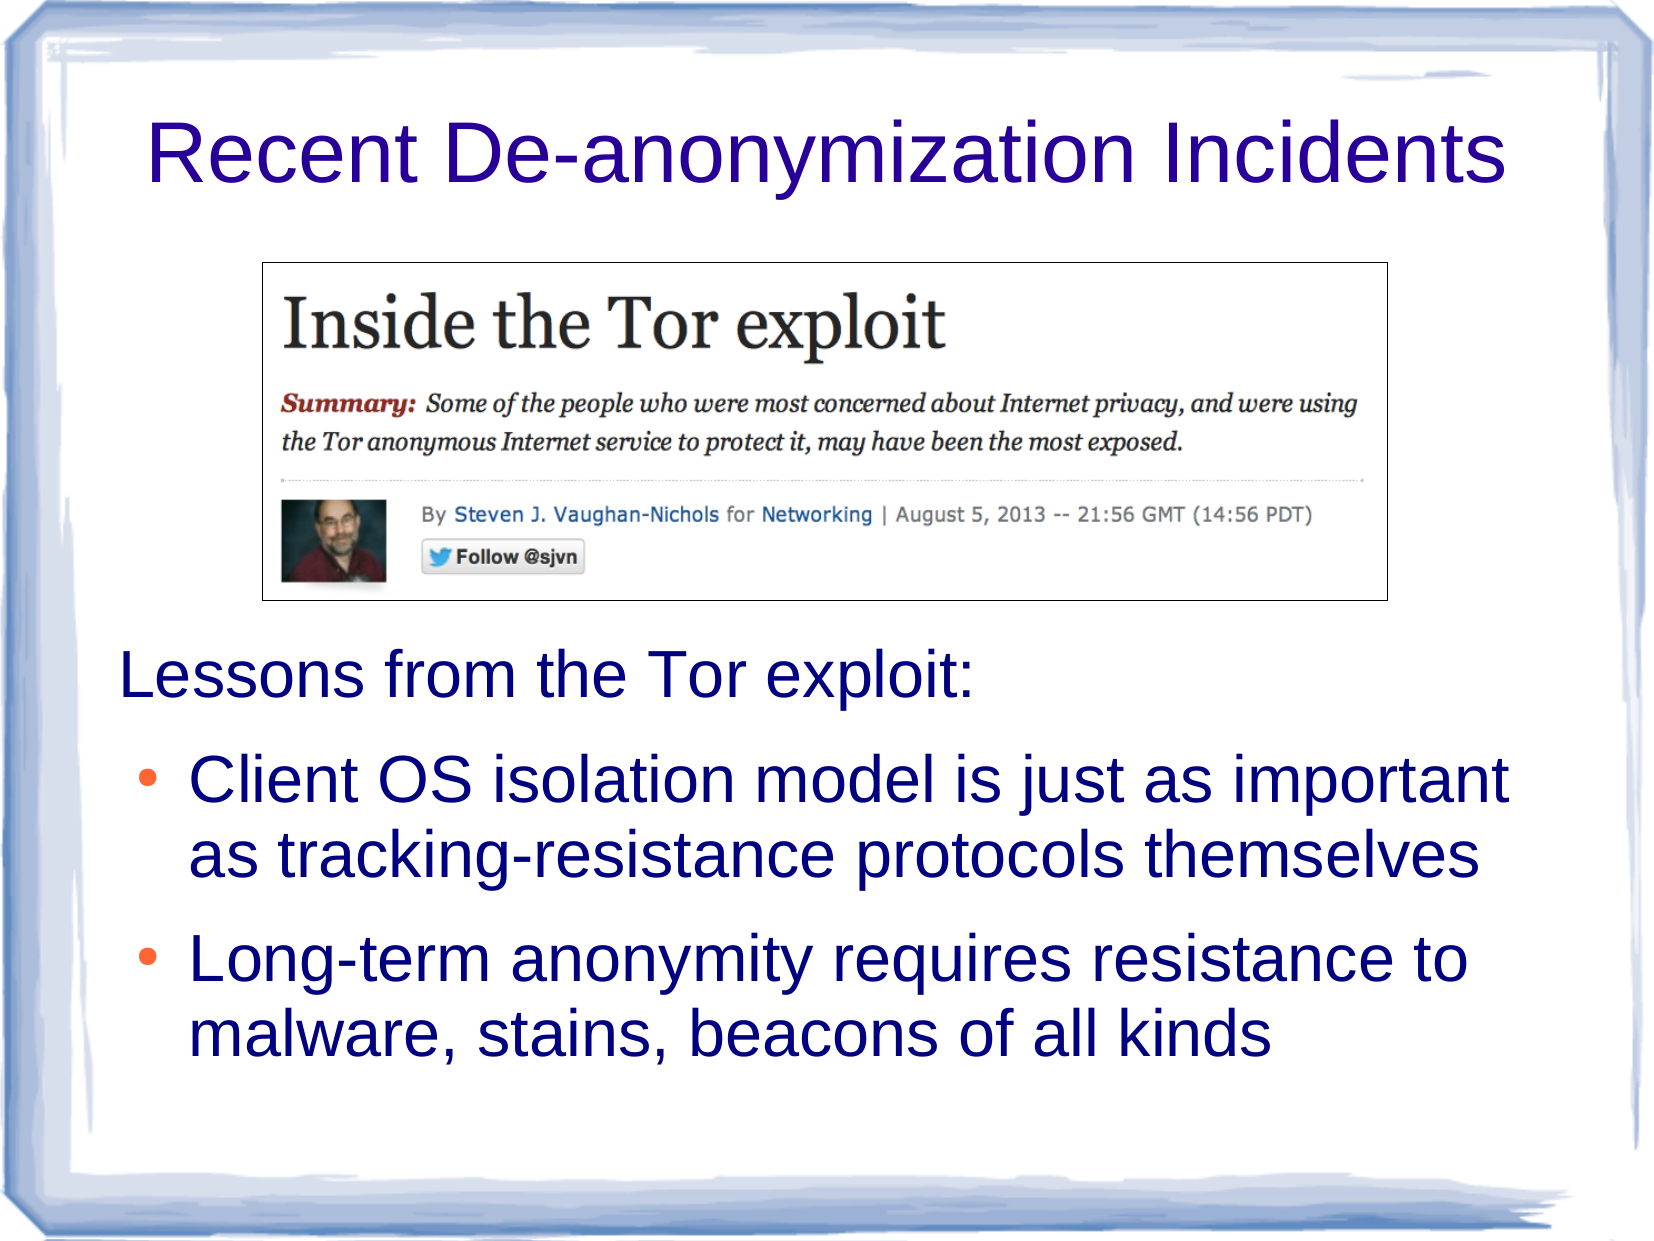

# Recent De-anonymization Incidents
Lessons from the Tor exploit:
Client OS isolation model is just as important
as tracking-resistance protocols themselves
Long-term anonymity requires resistance to malware, stains, beacons of all kinds